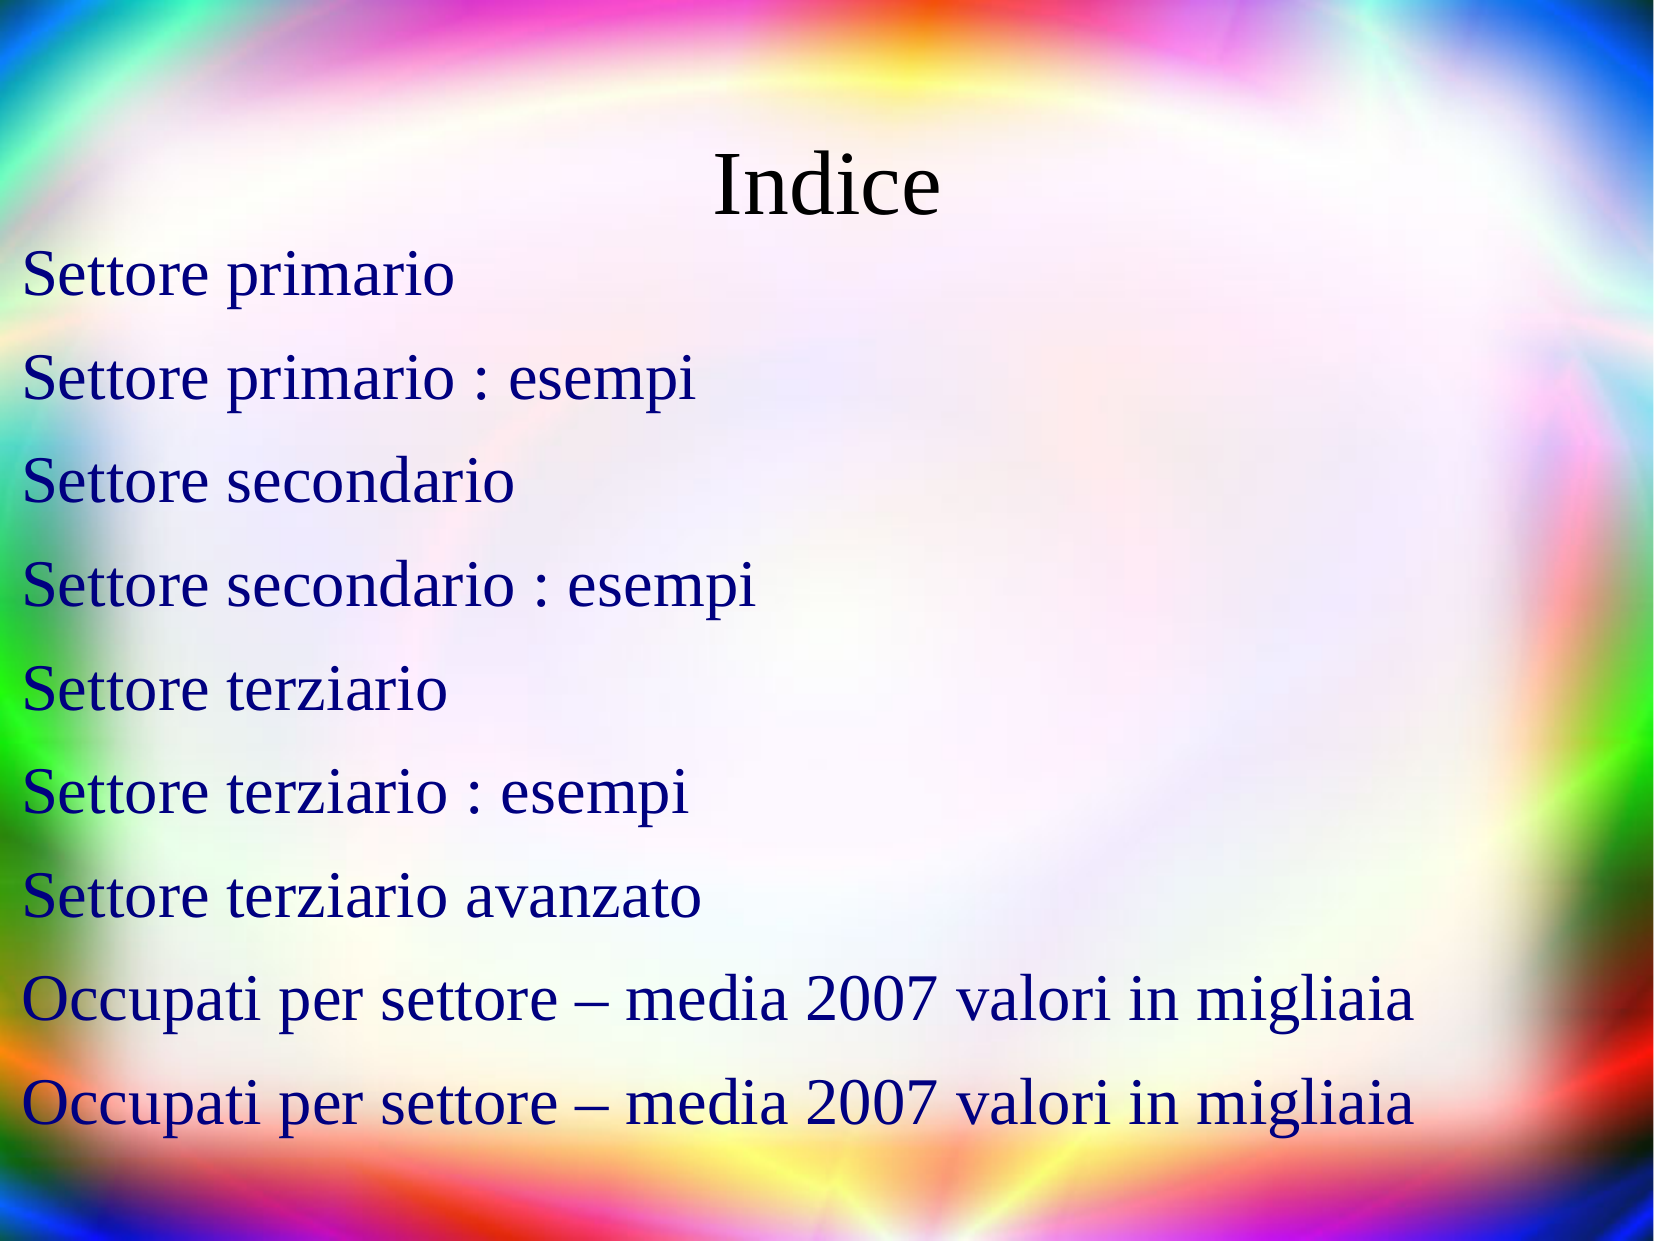

# Indice
Settore primario
Settore primario : esempi
Settore secondario
Settore secondario : esempi
Settore terziario
Settore terziario : esempi
Settore terziario avanzato
Occupati per settore – media 2007 valori in migliaia
Occupati per settore – media 2007 valori in migliaia